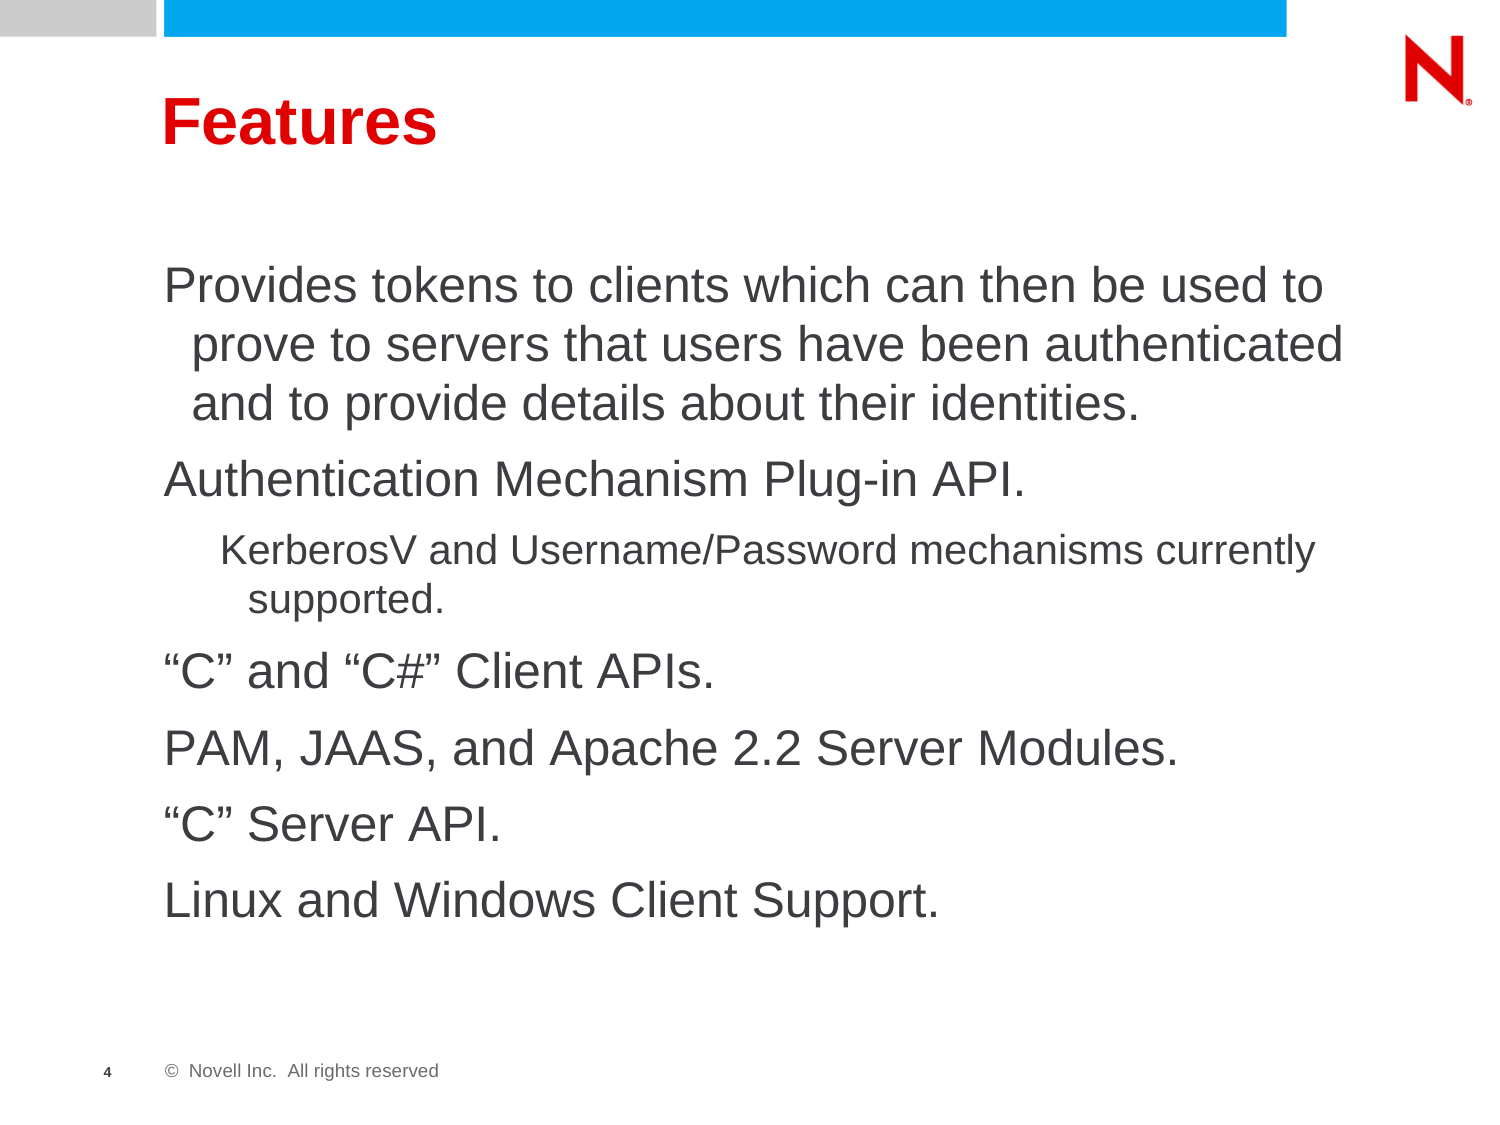

# Features
Provides tokens to clients which can then be used to prove to servers that users have been authenticated and to provide details about their identities.
Authentication Mechanism Plug-in API.
KerberosV and Username/Password mechanisms currently supported.
“C” and “C#” Client APIs.
PAM, JAAS, and Apache 2.2 Server Modules.
“C” Server API.
Linux and Windows Client Support.